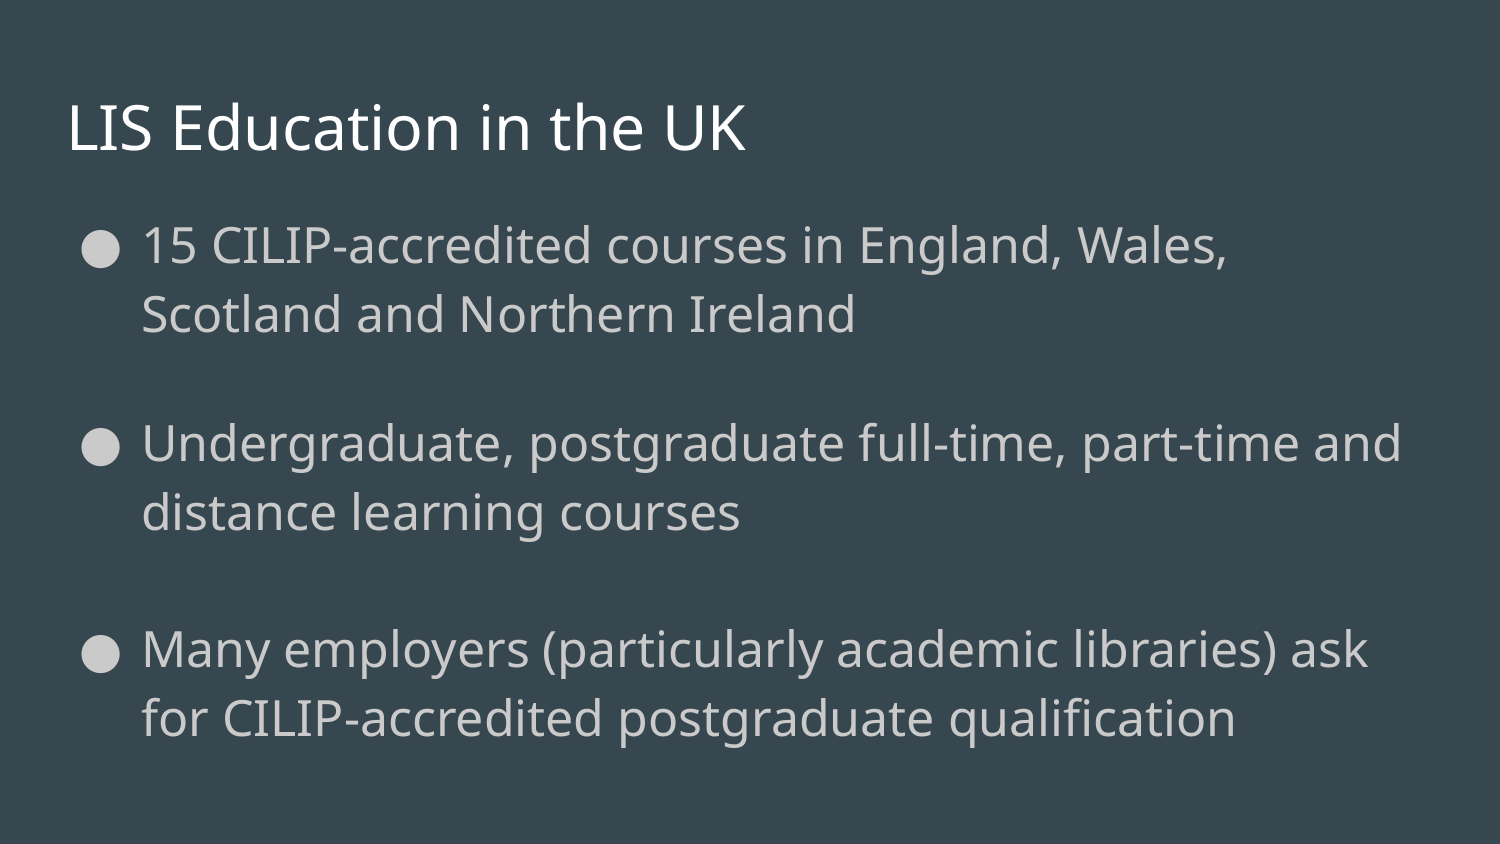

# LIS Education in the UK
15 CILIP-accredited courses in England, Wales, Scotland and Northern Ireland
Undergraduate, postgraduate full-time, part-time and distance learning courses
Many employers (particularly academic libraries) ask for CILIP-accredited postgraduate qualification